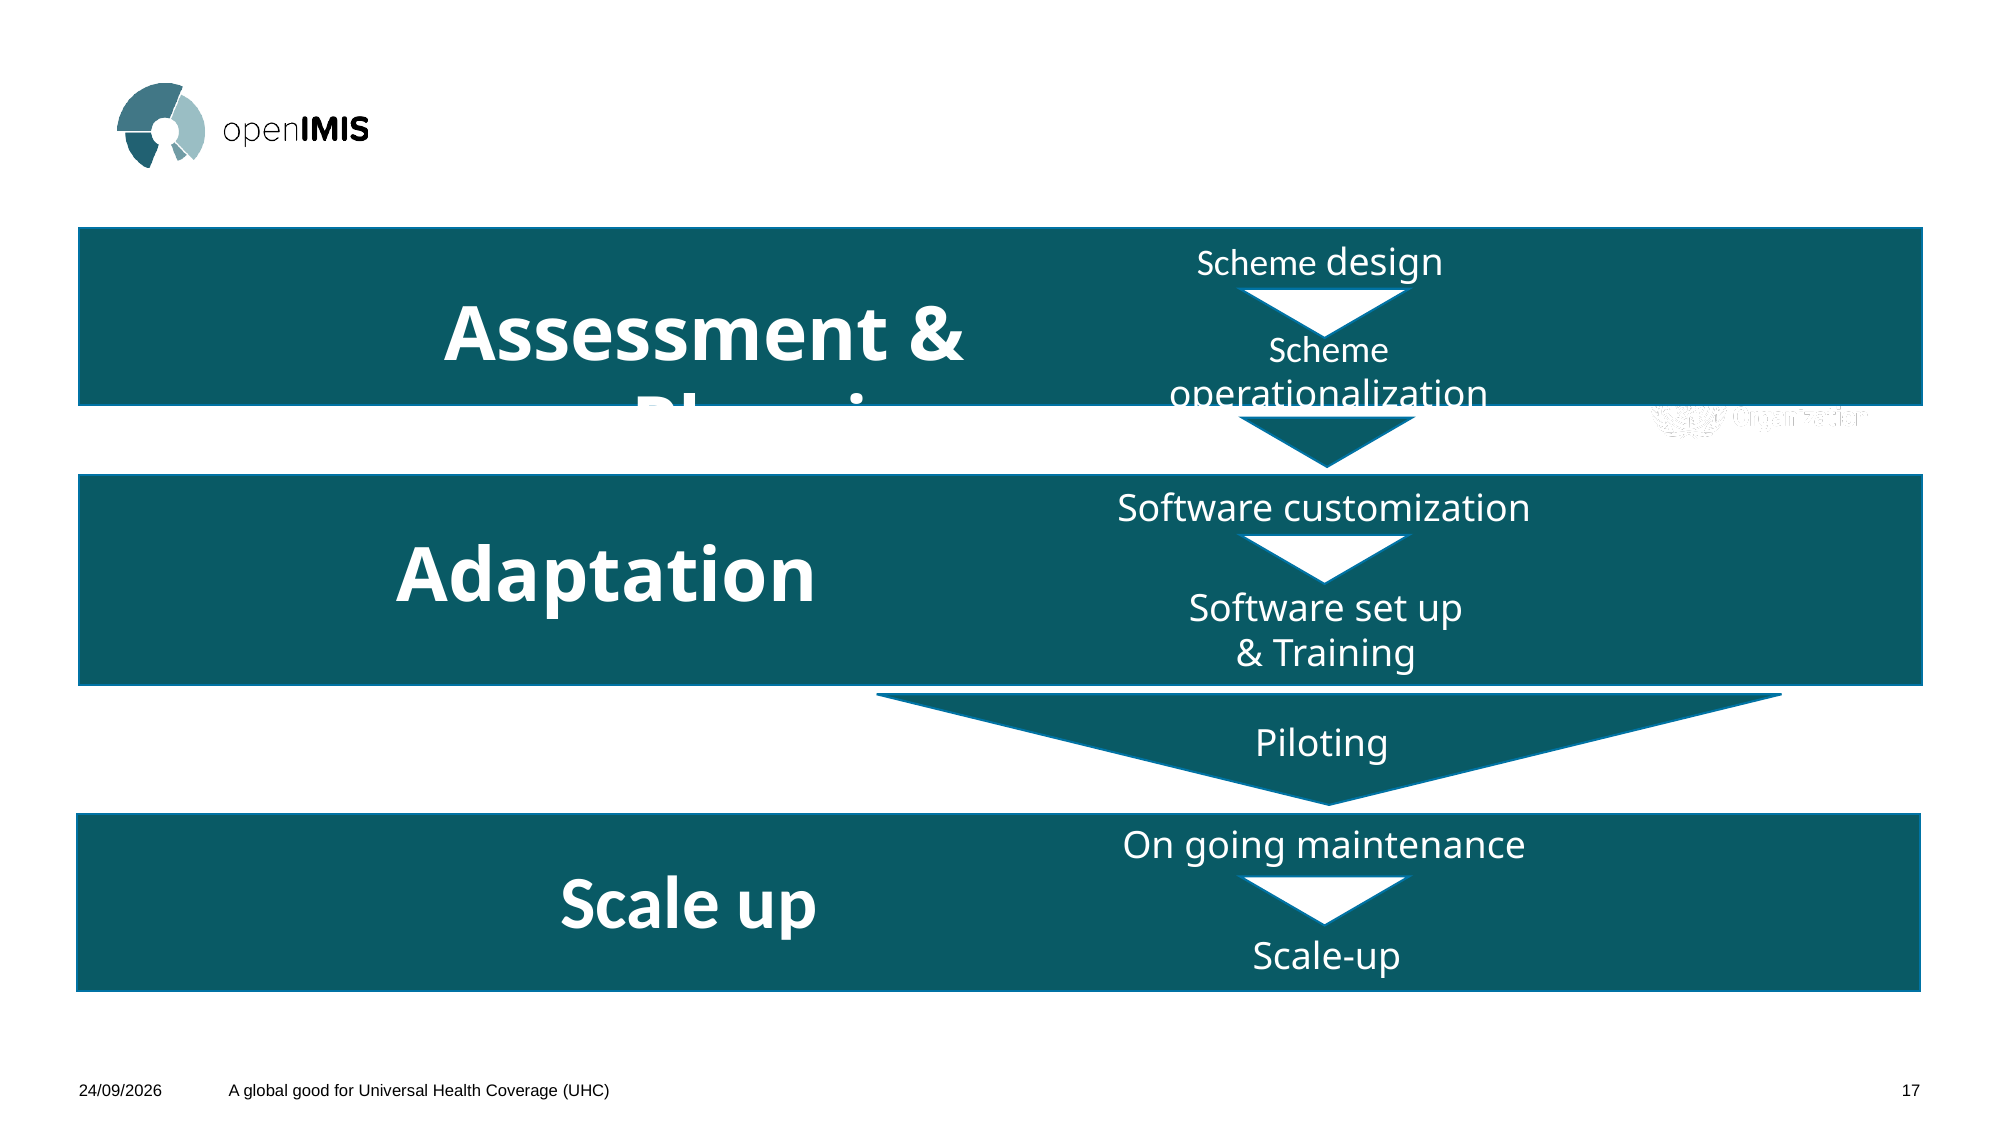

Scheme design
Assessment & Planning
Scheme operationalization
Software customization
Adaptation
Software set up
& Training
Piloting
On going maintenance
Scale up
Scale-up
A global good for Universal Health Coverage (UHC)